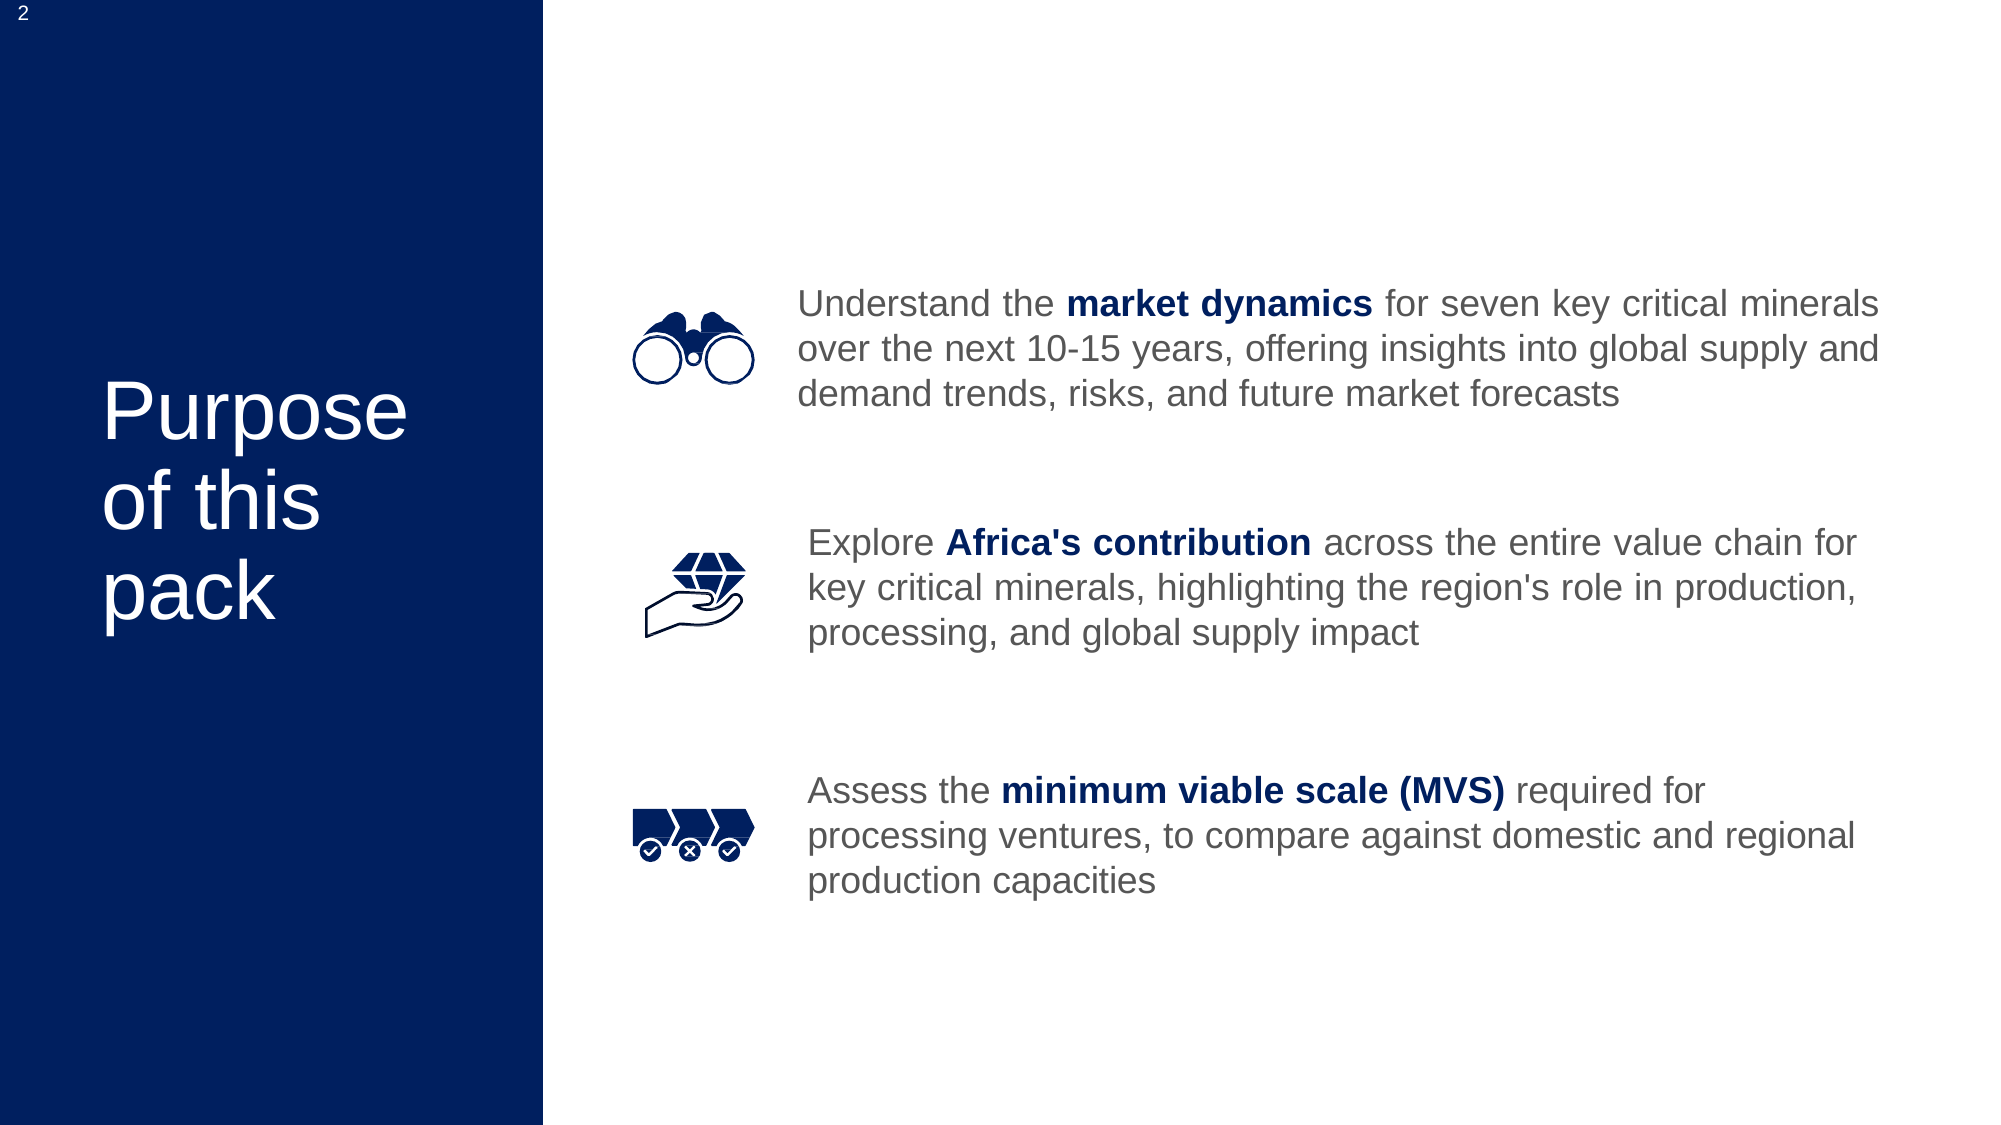

2
Understand the market dynamics for seven key critical minerals over the next 10-15 years, offering insights into global supply and demand trends, risks, and future market forecasts
# Purpose of this pack
Explore Africa's contribution across the entire value chain for key critical minerals, highlighting the region's role in production, processing, and global supply impact
Assess the minimum viable scale (MVS) required for processing ventures, to compare against domestic and regional production capacities